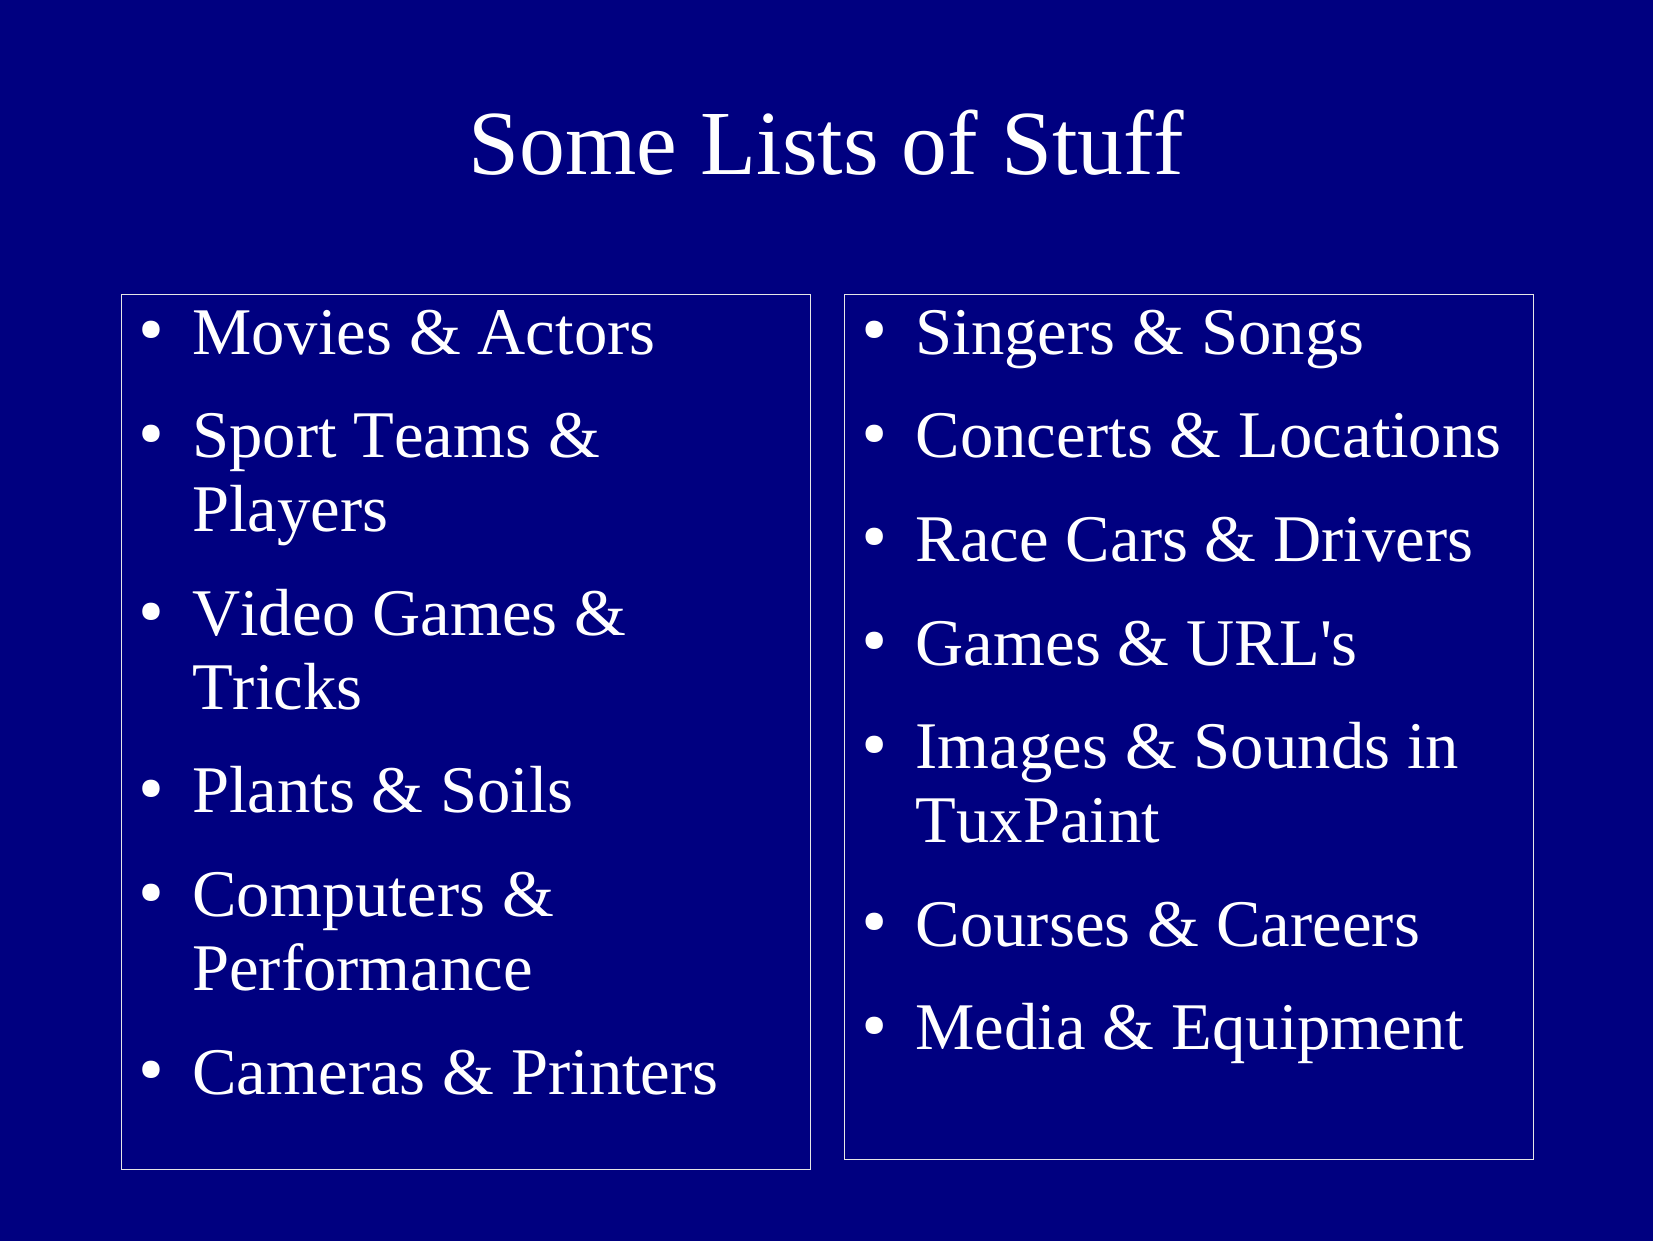

# Some Lists of Stuff
Movies & Actors
Sport Teams & Players
Video Games & Tricks
Plants & Soils
Computers & Performance
Cameras & Printers
Singers & Songs
Concerts & Locations
Race Cars & Drivers
Games & URL's
Images & Sounds in TuxPaint
Courses & Careers
Media & Equipment